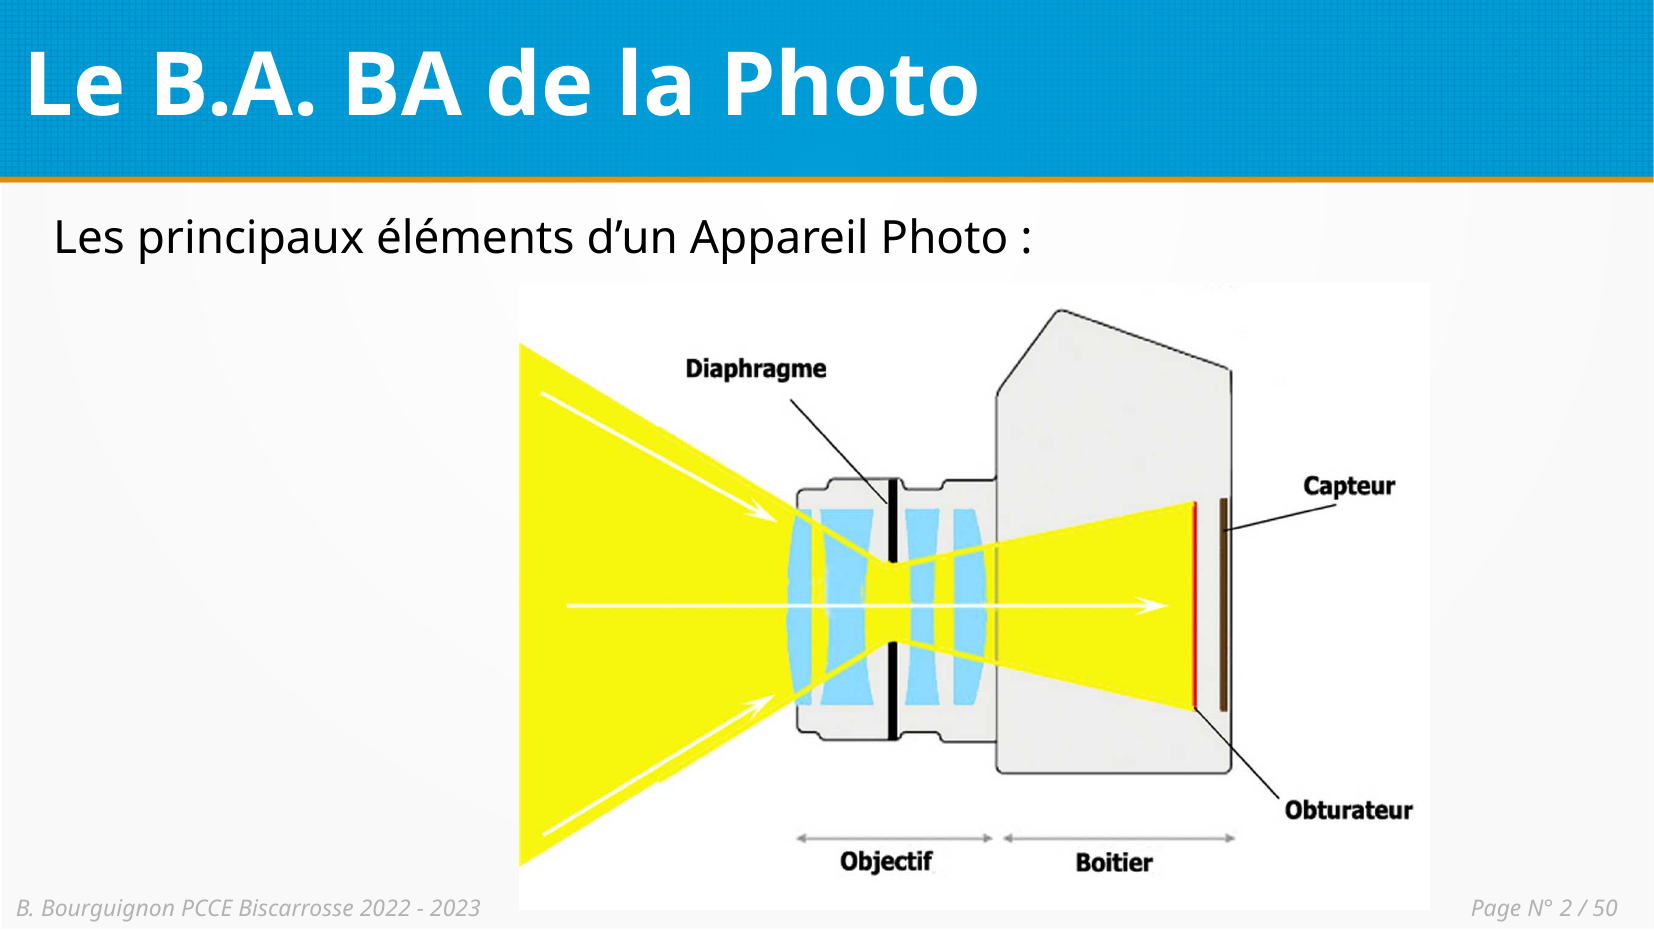

# Le B.A. BA de la Photo
Les principaux éléments d’un Appareil Photo :